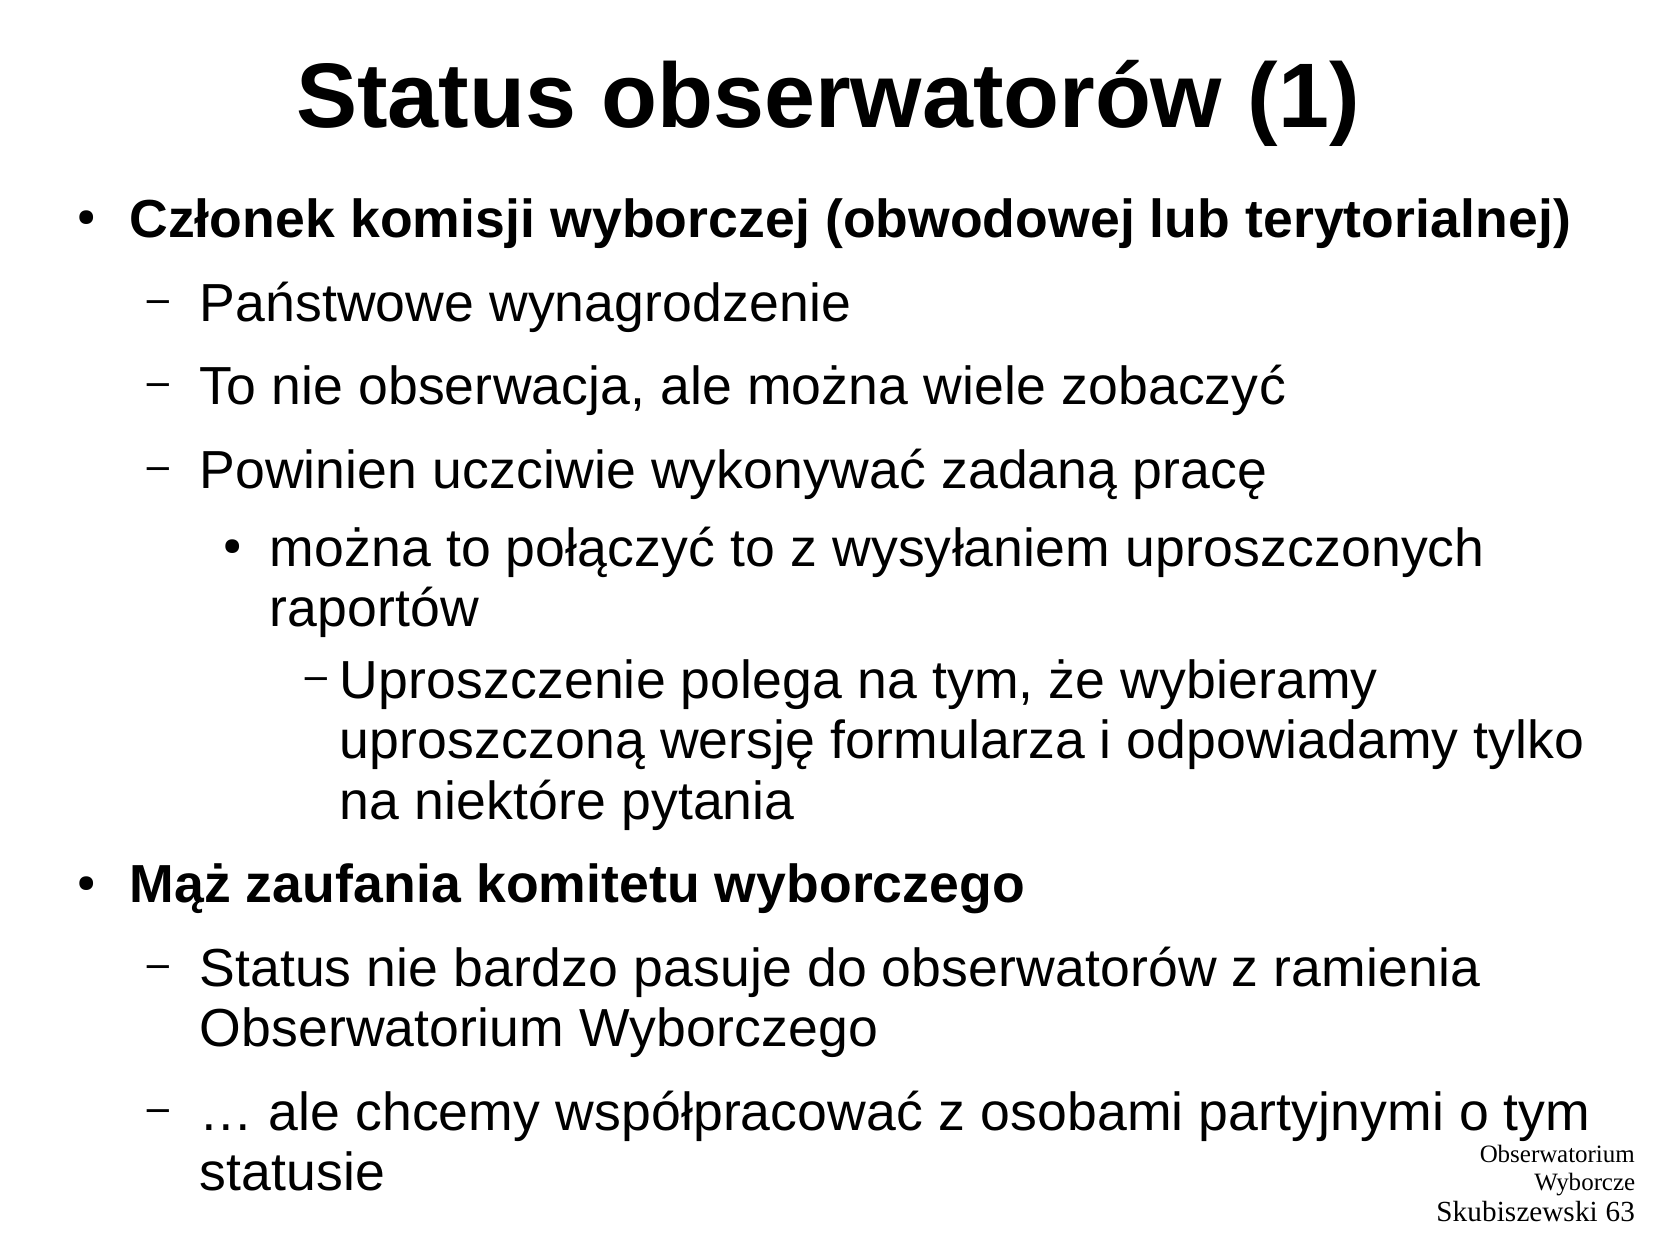

# Status obserwatorów (1)
Członek komisji wyborczej (obwodowej lub terytorialnej)
Państwowe wynagrodzenie
To nie obserwacja, ale można wiele zobaczyć
Powinien uczciwie wykonywać zadaną pracę
można to połączyć to z wysyłaniem uproszczonych raportów
Uproszczenie polega na tym, że wybieramy uproszczoną wersję formularza i odpowiadamy tylko na niektóre pytania
Mąż zaufania komitetu wyborczego
Status nie bardzo pasuje do obserwatorów z ramienia Obserwatorium Wyborczego
… ale chcemy współpracować z osobami partyjnymi o tym statusie
63